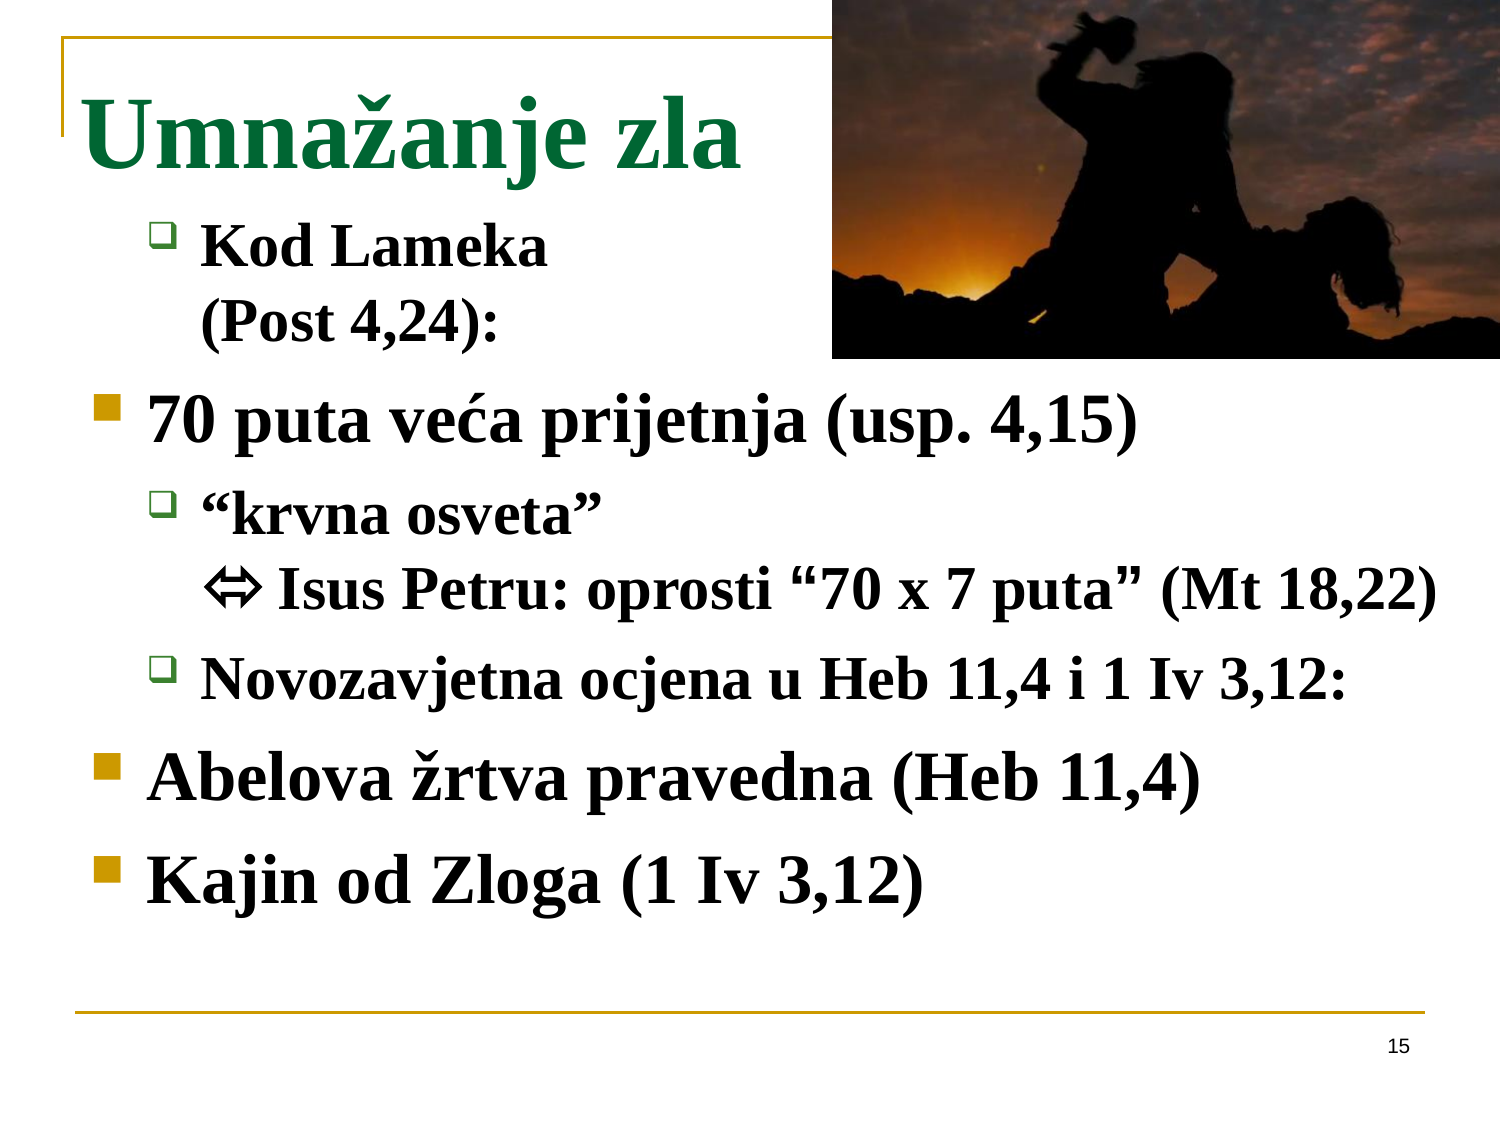

# Umnažanje zla
Kod Lameka
(Post 4,24):
70 puta veća prijetnja (usp. 4,15)
“krvna osveta”
 Isus Petru: oprosti “70 x 7 puta” (Mt 18,22)
Novozavjetna ocjena u Heb 11,4 i 1 Iv 3,12:
Abelova žrtva pravedna (Heb 11,4)
Kajin od Zloga (1 Iv 3,12)